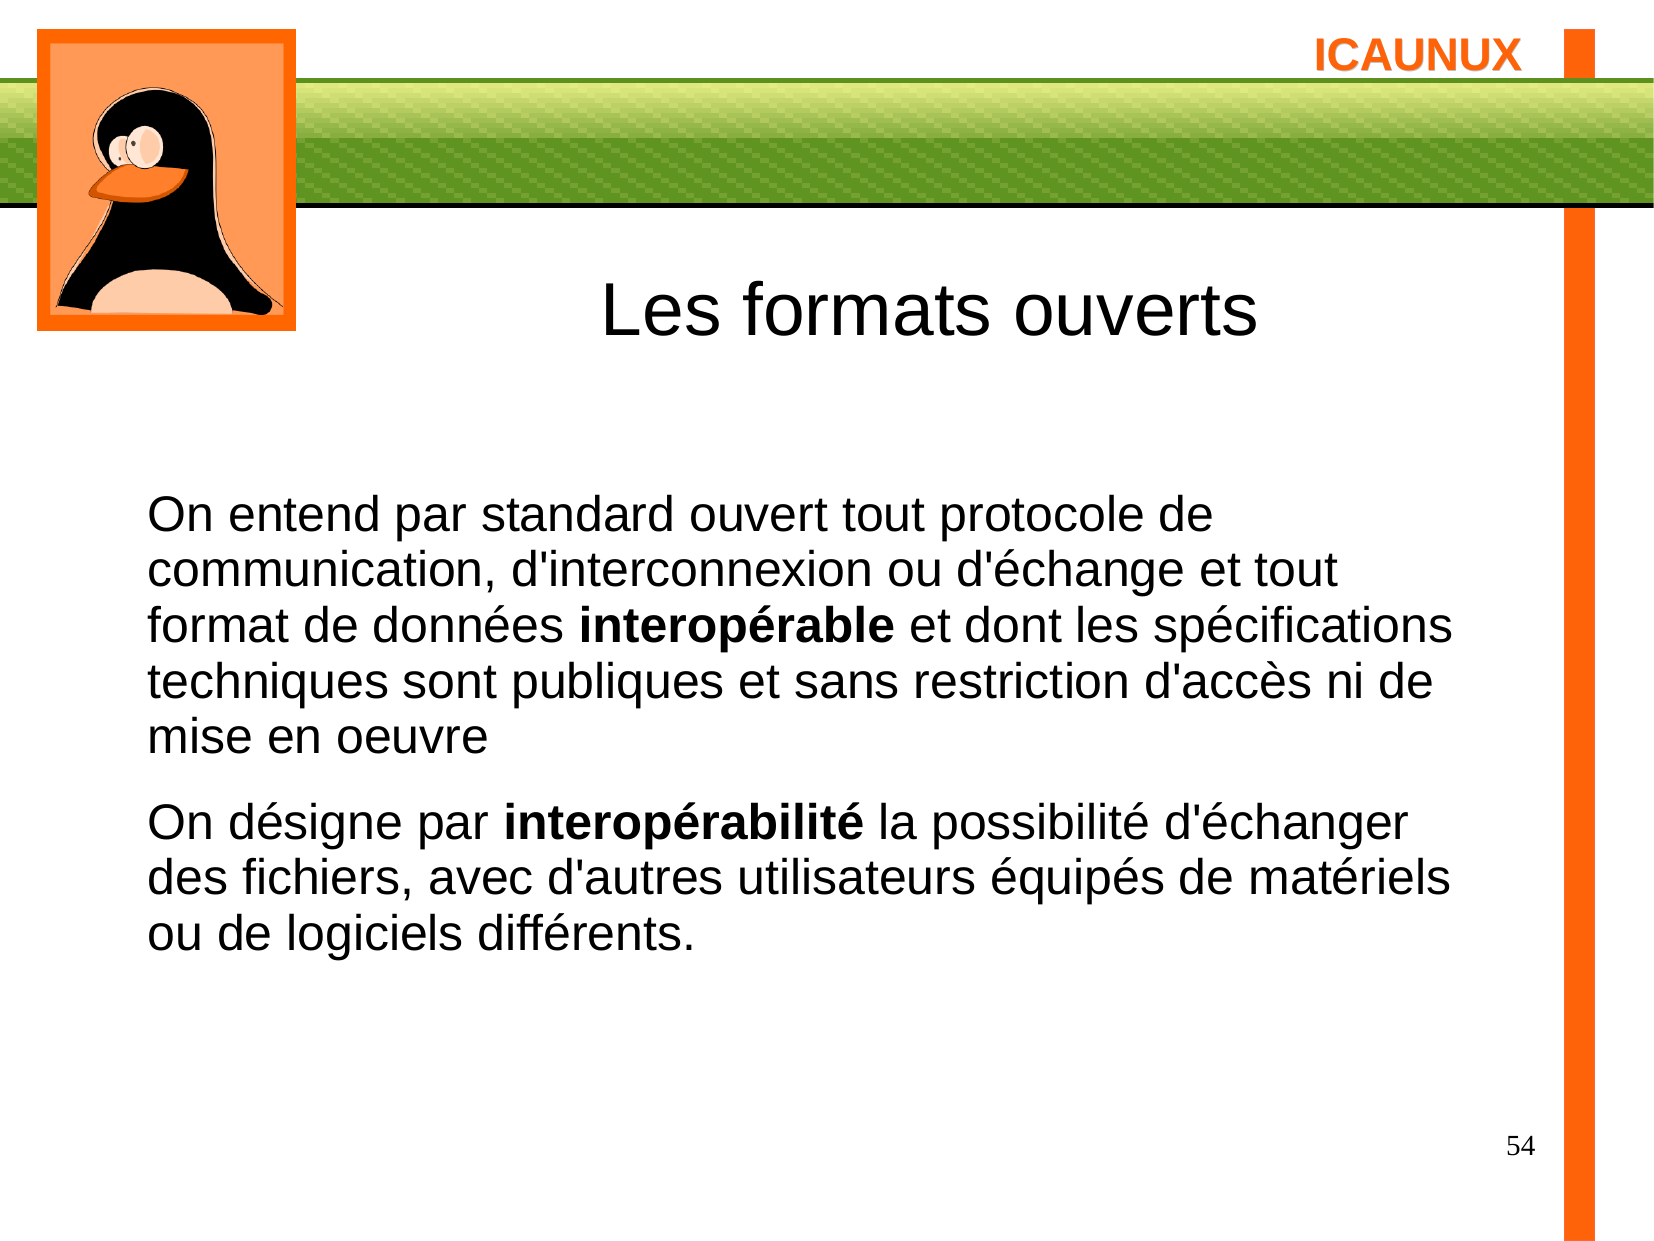

# Les formats ouverts
On entend par standard ouvert tout protocole de communication, d'interconnexion ou d'échange et tout format de données interopérable et dont les spécifications techniques sont publiques et sans restriction d'accès ni de mise en oeuvre
On désigne par interopérabilité la possibilité d'échanger des fichiers, avec d'autres utilisateurs équipés de matériels ou de logiciels différents.
54